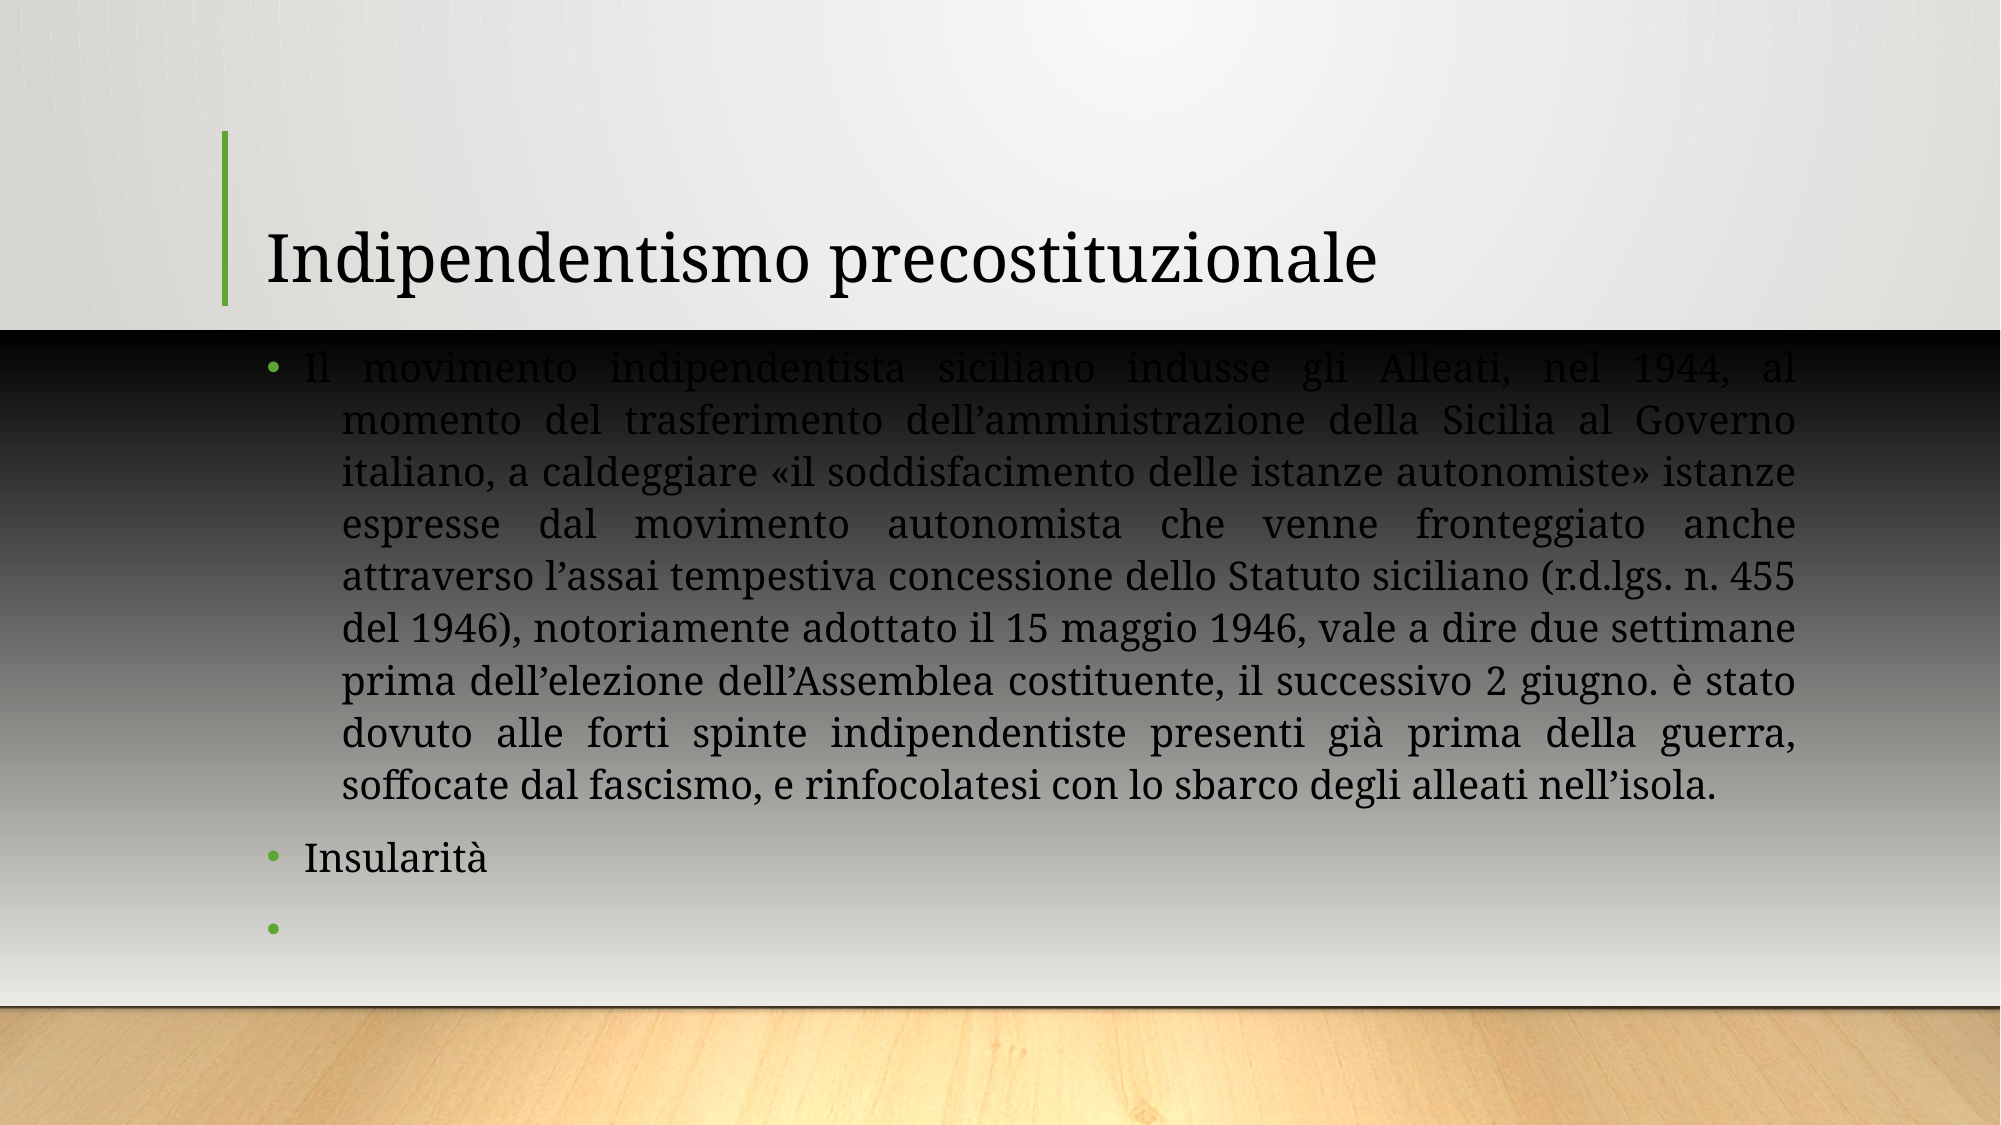

# Indipendentismo precostituzionale
Il movimento indipendentista siciliano indusse gli Alleati, nel 1944, al momento del trasferimento dell’amministrazione della Sicilia al Governo italiano, a caldeggiare «il soddisfacimento delle istanze autonomiste» istanze espresse dal movimento autonomista che venne fronteggiato anche attraverso l’assai tempestiva concessione dello Statuto siciliano (r.d.lgs. n. 455 del 1946), notoriamente adottato il 15 maggio 1946, vale a dire due settimane prima dell’elezione dell’Assemblea costituente, il successivo 2 giugno. è stato dovuto alle forti spinte indipendentiste presenti già prima della guerra, soffocate dal fascismo, e rinfocolatesi con lo sbarco degli alleati nell’isola.
Insularità